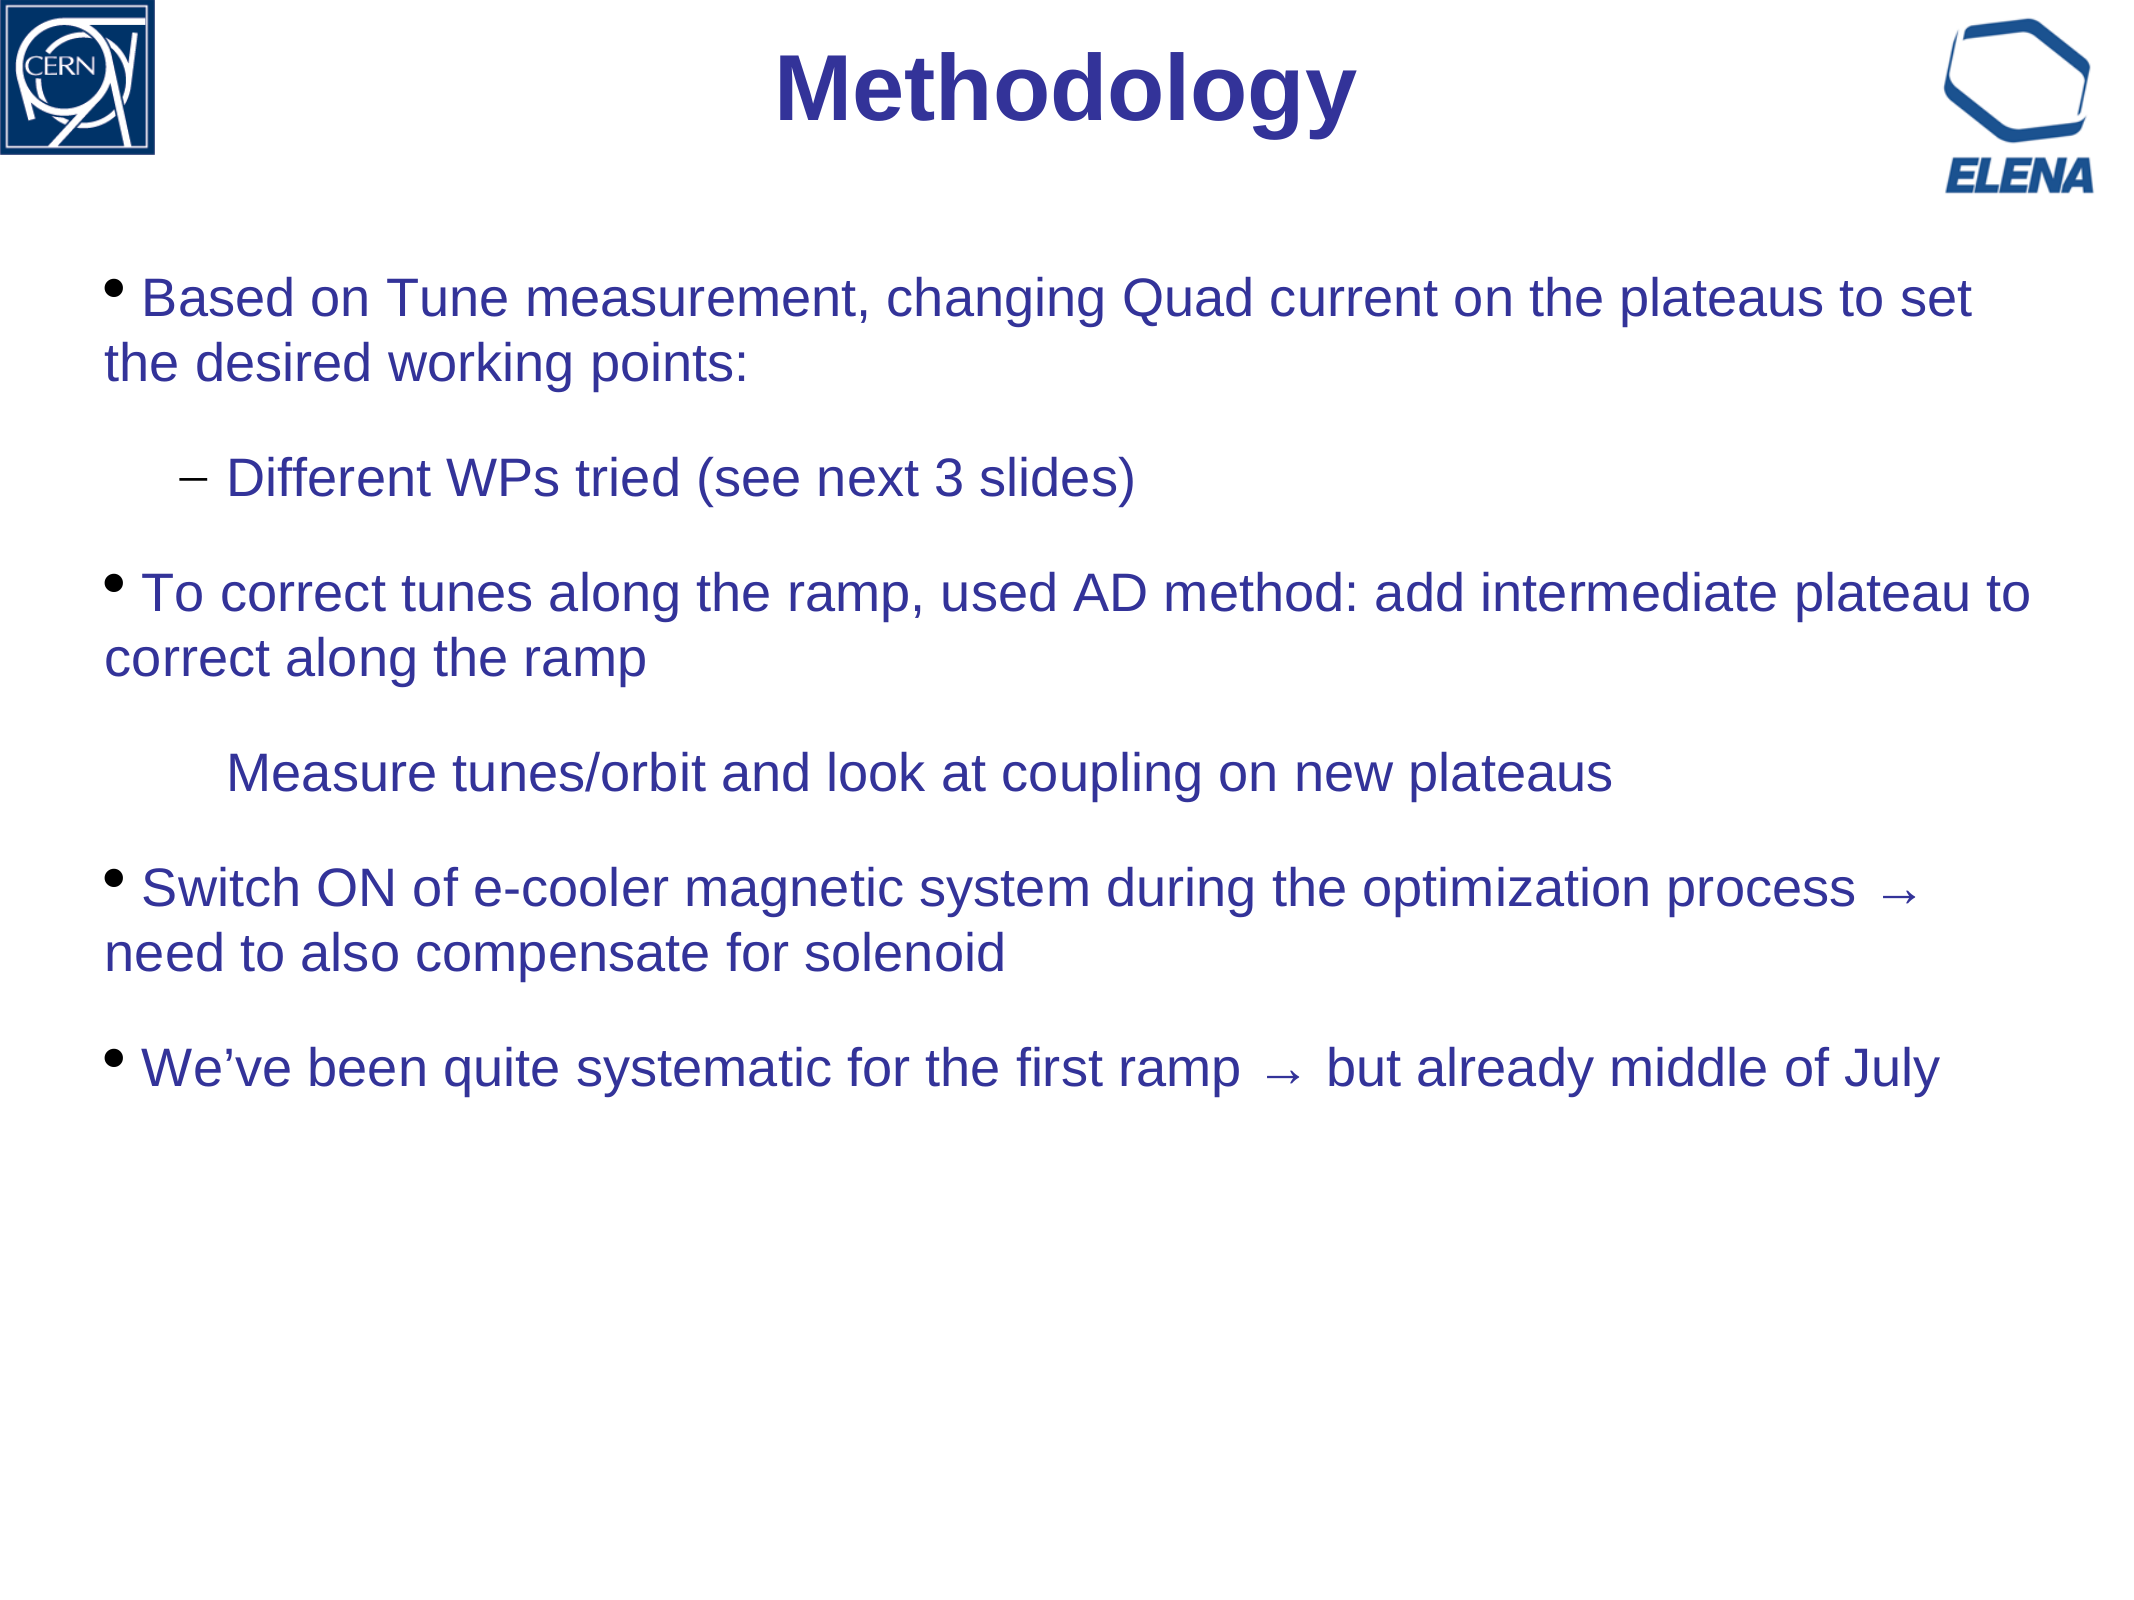

# Methodology
 Based on Tune measurement, changing Quad current on the plateaus to set the desired working points:
Different WPs tried (see next 3 slides)
 To correct tunes along the ramp, used AD method: add intermediate plateau to correct along the ramp
Measure tunes/orbit and look at coupling on new plateaus
 Switch ON of e-cooler magnetic system during the optimization process → need to also compensate for solenoid
 We’ve been quite systematic for the first ramp → but already middle of July